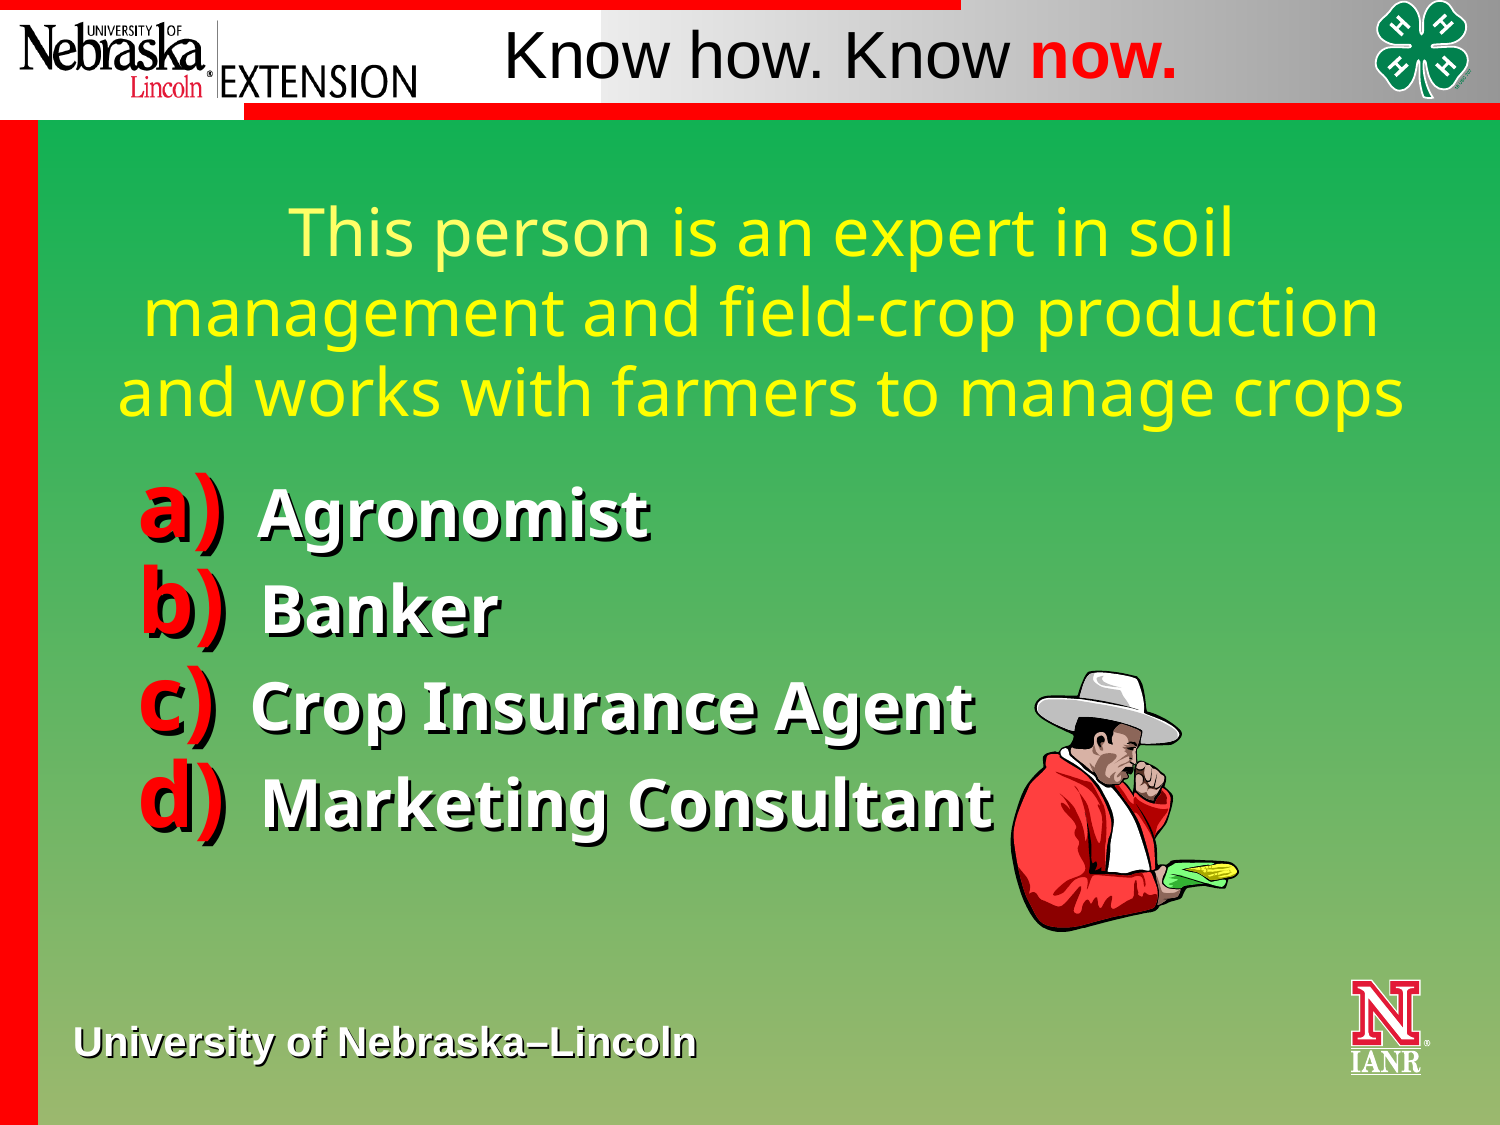

# This person is an expert in soil management and field-crop production and works with farmers to manage crops
 Agronomist
 Banker
 Crop Insurance Agent
 Marketing Consultant